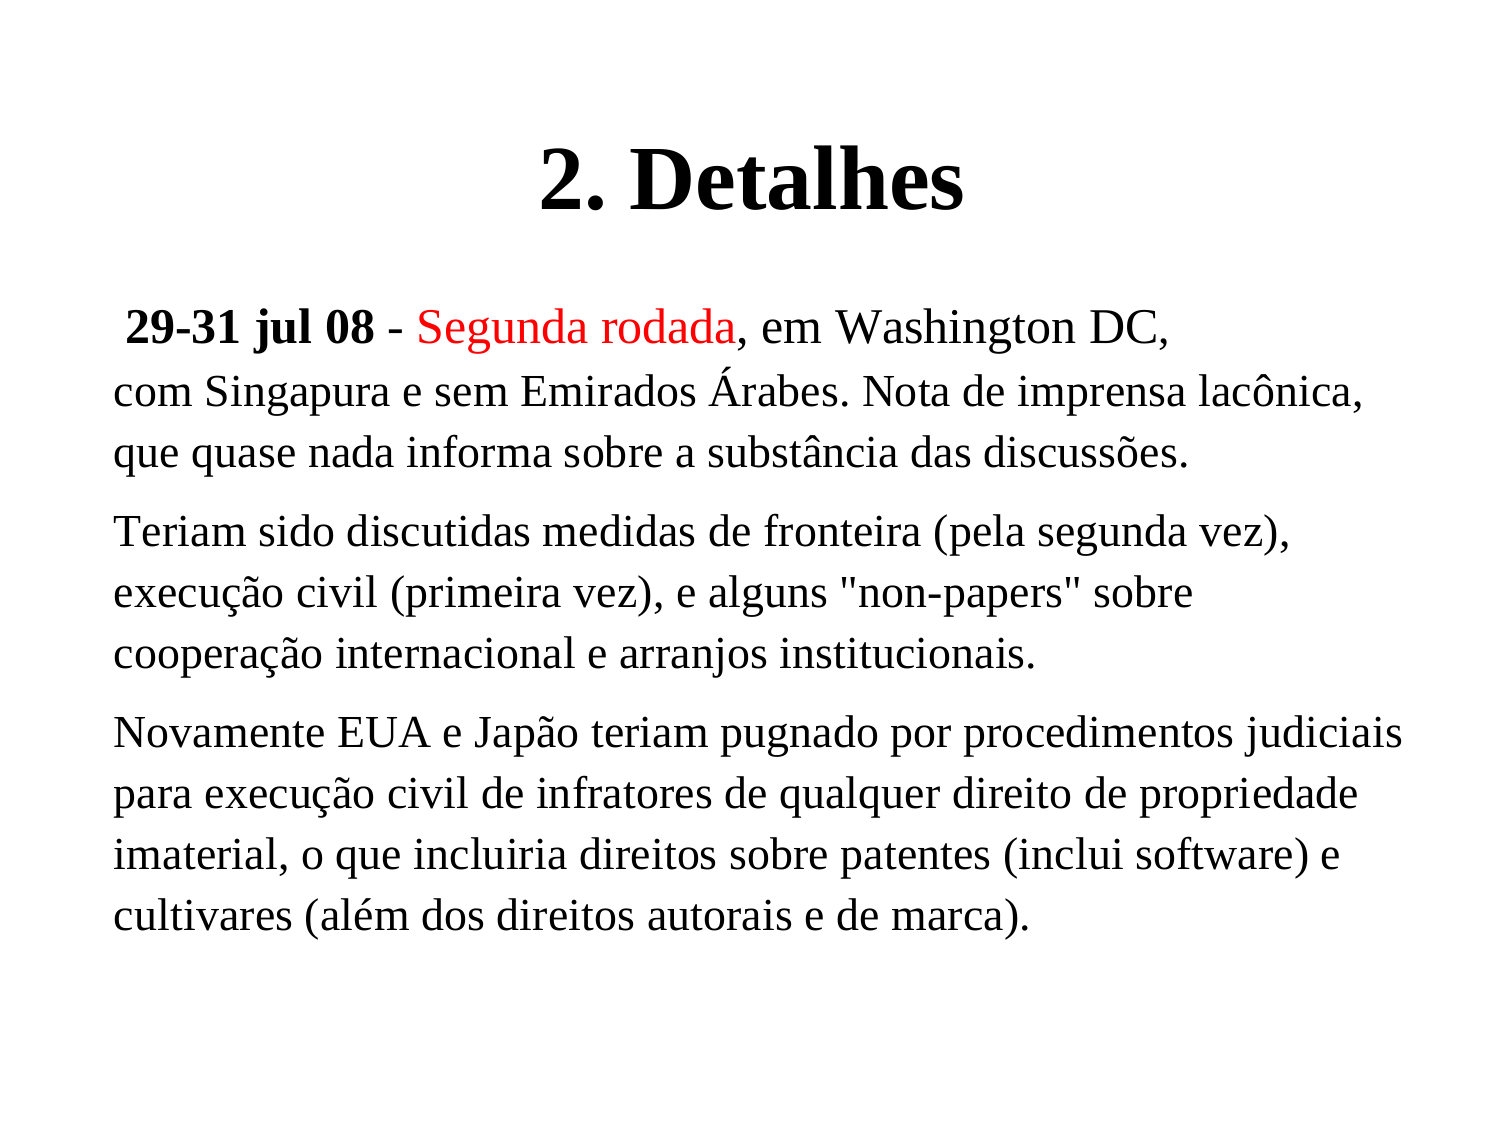

# 2. Detalhes
 29-31 jul 08 - Segunda rodada, em Washington DC,
com Singapura e sem Emirados Árabes. Nota de imprensa lacônica,
que quase nada informa sobre a substância das discussões.
Teriam sido discutidas medidas de fronteira (pela segunda vez), execução civil (primeira vez), e alguns "non-papers" sobre cooperação internacional e arranjos institucionais.
Novamente EUA e Japão teriam pugnado por procedimentos judiciais para execução civil de infratores de qualquer direito de propriedade imaterial, o que incluiria direitos sobre patentes (inclui software) e cultivares (além dos direitos autorais e de marca).